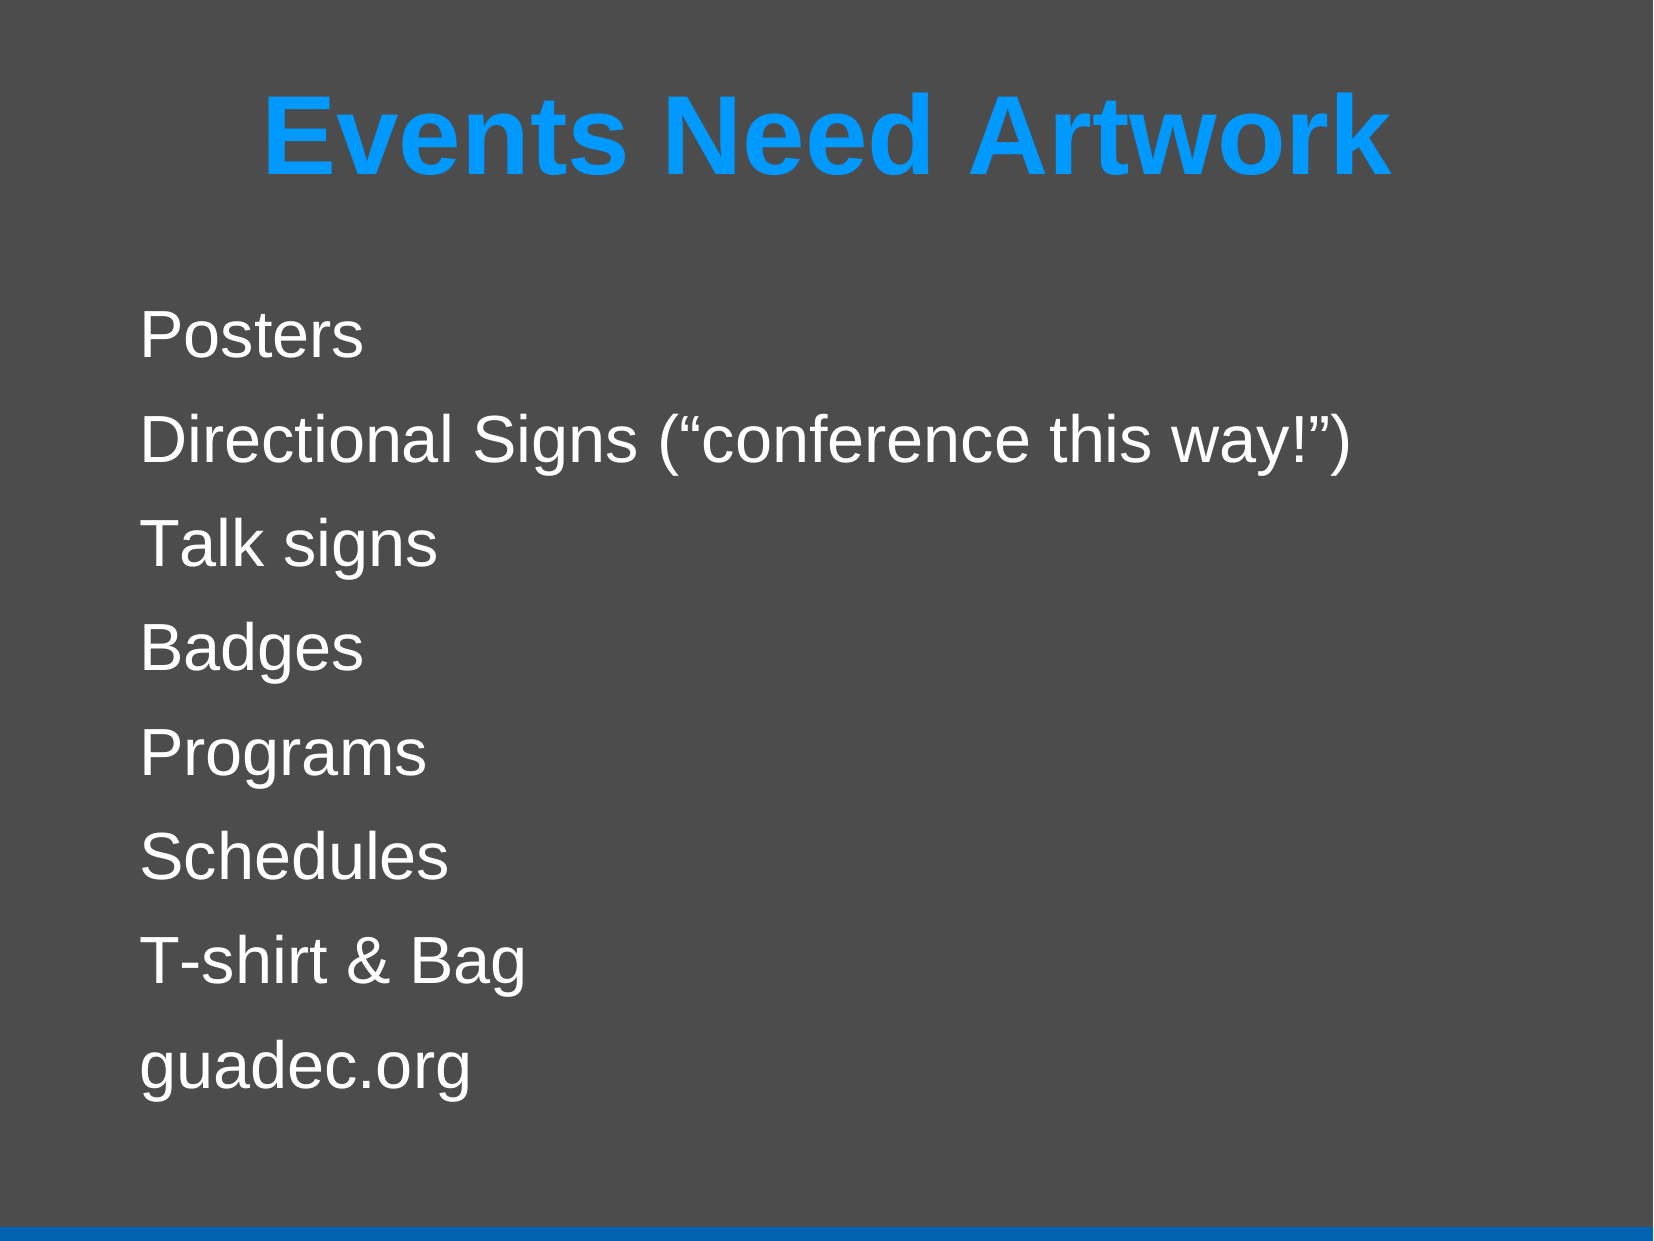

# Events Need Artwork
Posters
Directional Signs (“conference this way!”)
Talk signs
Badges
Programs
Schedules
T-shirt & Bag
guadec.org